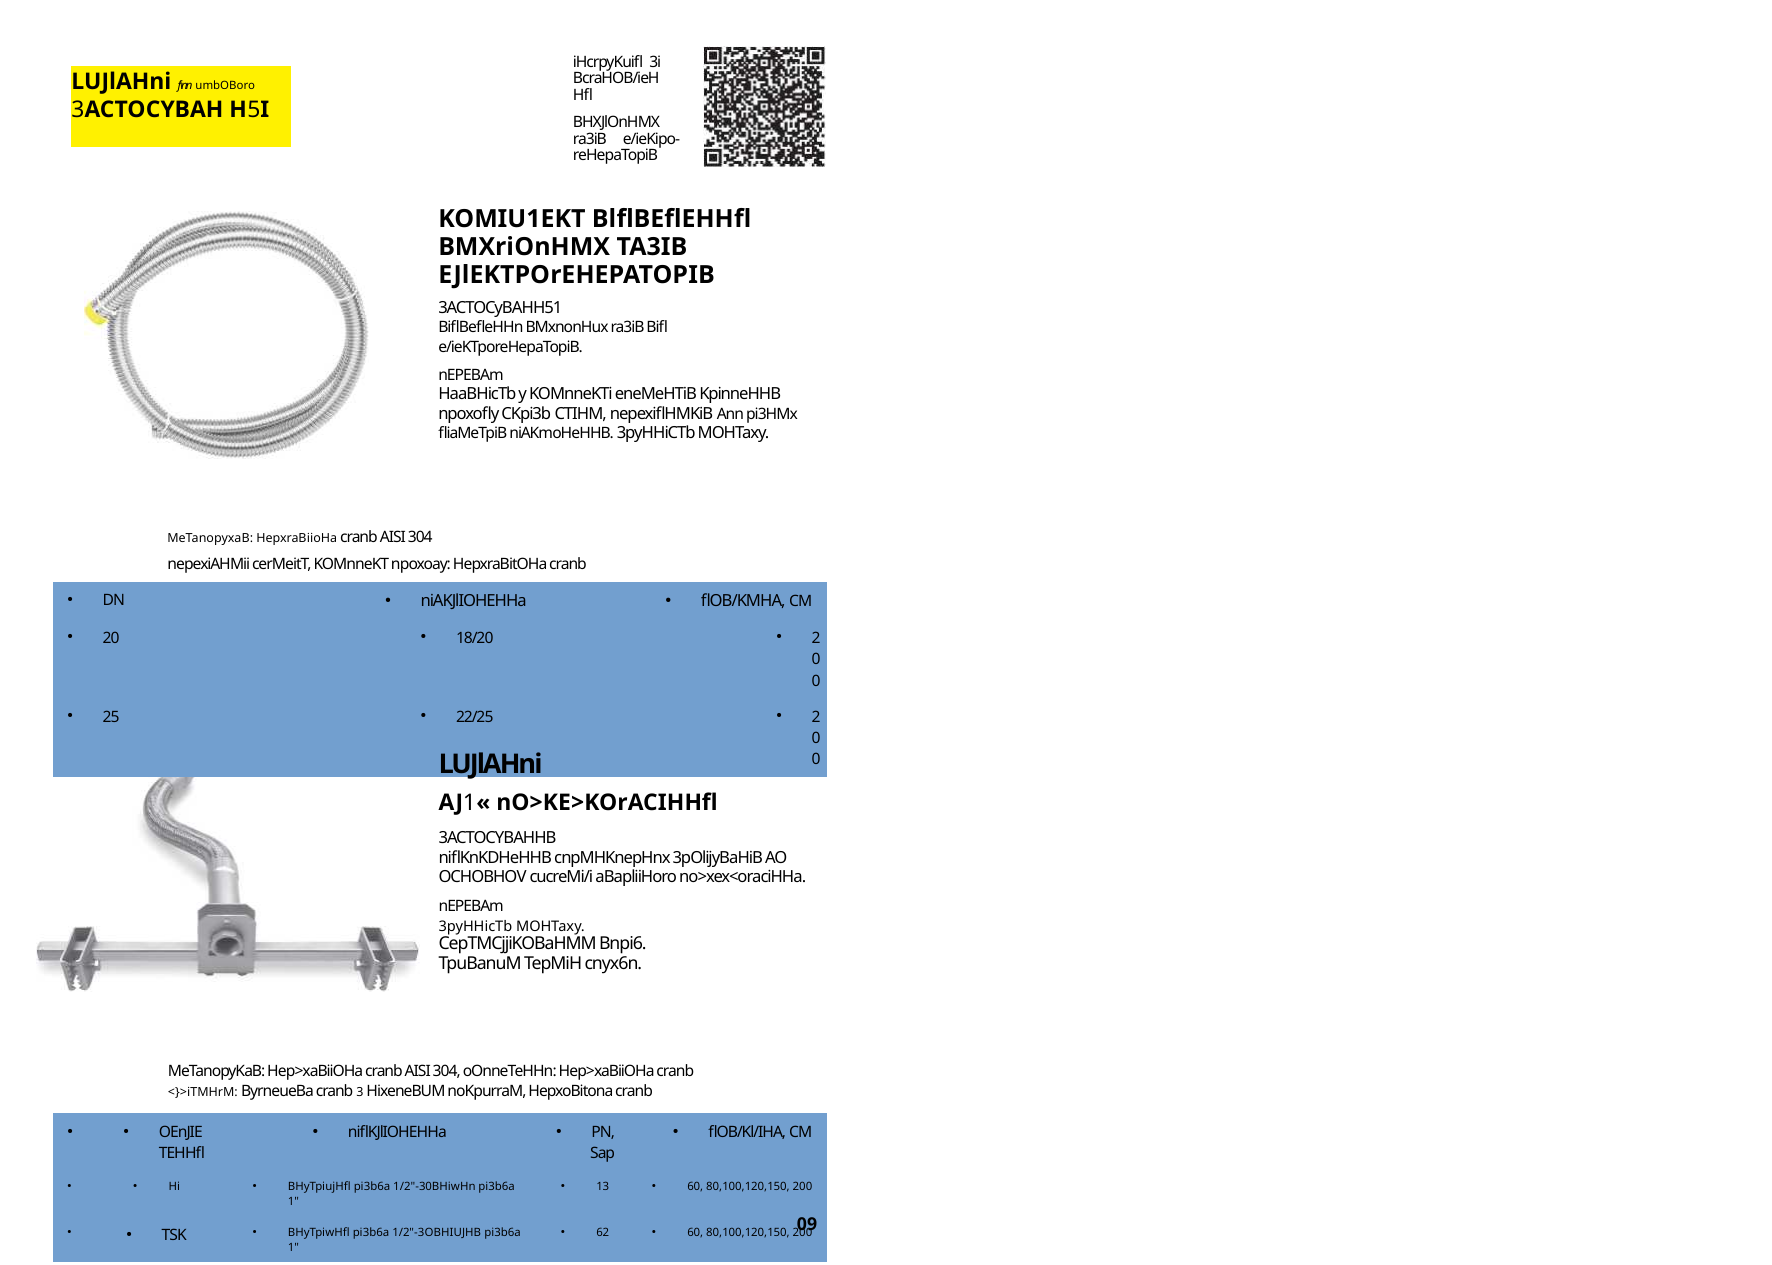

iHcrpyKuifl 3i BcraHOB/ieHHfl
BHXJlOnHMX
ra3iB e/ieKipo-reHepaTopiB
LUJlAHni f\nn umbOBoro 3ACTOCYBAH H5I
KOMIU1EKT BlflBEflEHHfl BMXriOnHMX TA3IB EJlEKTPOrEHEPATOPIB
3ACTOCyBAHH51
BiflBefleHHn BMxnonHux ra3iB Bifl e/ieKTporeHepaTopiB.
nEPEBAm
HaaBHicTb y KOMnneKTi eneMeHTiB KpinneHHB npoxofly CKpi3b ctIhm, nepexiflHMKiB Ann pi3HMx fliaMeTpiB niAKmoHeHHB. 3pyHHiCTb MOHTaxy.
MeTanopyxaB: HepxraBiioHa cranb AISI 304
nepexiAHMii cerMeitT, KOMnneKT npoxoay: HepxraBitOHa cranb
| DN | niAKJlIOHEHHa | flOB/KMHA, CM |
| --- | --- | --- |
| 20 | 18/20 | 200 |
| 25 | 22/25 | 200 |
LUJlAHni
AJ1« nO>KE>KOrACIHHfl
3ACTOCYBAHHB
niflKnKDHeHHB cnpMHKnepHnx 3pOlijyBaHiB AO ochobhoV cucreMi/i aBapliiHoro no>xex<oraciHHa.
nEPEBAm
3pyHHicTb MOHTaxy.
CepTMCjjiKOBaHMM Bnpi6.
TpuBanuM TepMiH cnyx6n.
MeTanopyKaB: Hep>xaBiiOHa cranb AISI 304, oOnneTeHHn: Hep>xaBiiOHa cranb <}>iTMHrM: ByrneueBa cranb 3 HixeneBUM noKpurraM, HepxoBitona cranb
| DN | OEnJIETEHHfl | niflKJlIOHEHHa | PN, Sap | flOB/Kl/IHA, cm |
| --- | --- | --- | --- | --- |
| 20 | Hi | BHyTpiujHfl pi3b6a 1/2"-30BHiwHn pi3b6a 1" | 13 | 60, 80,100,120,150, 200 |
| 20 | tsk | BHyTpiwHfl pi3b6a 1/2"-3obhIujhb pi3b6a 1" | 62 | 60, 80,100,120,150, 200 |
09